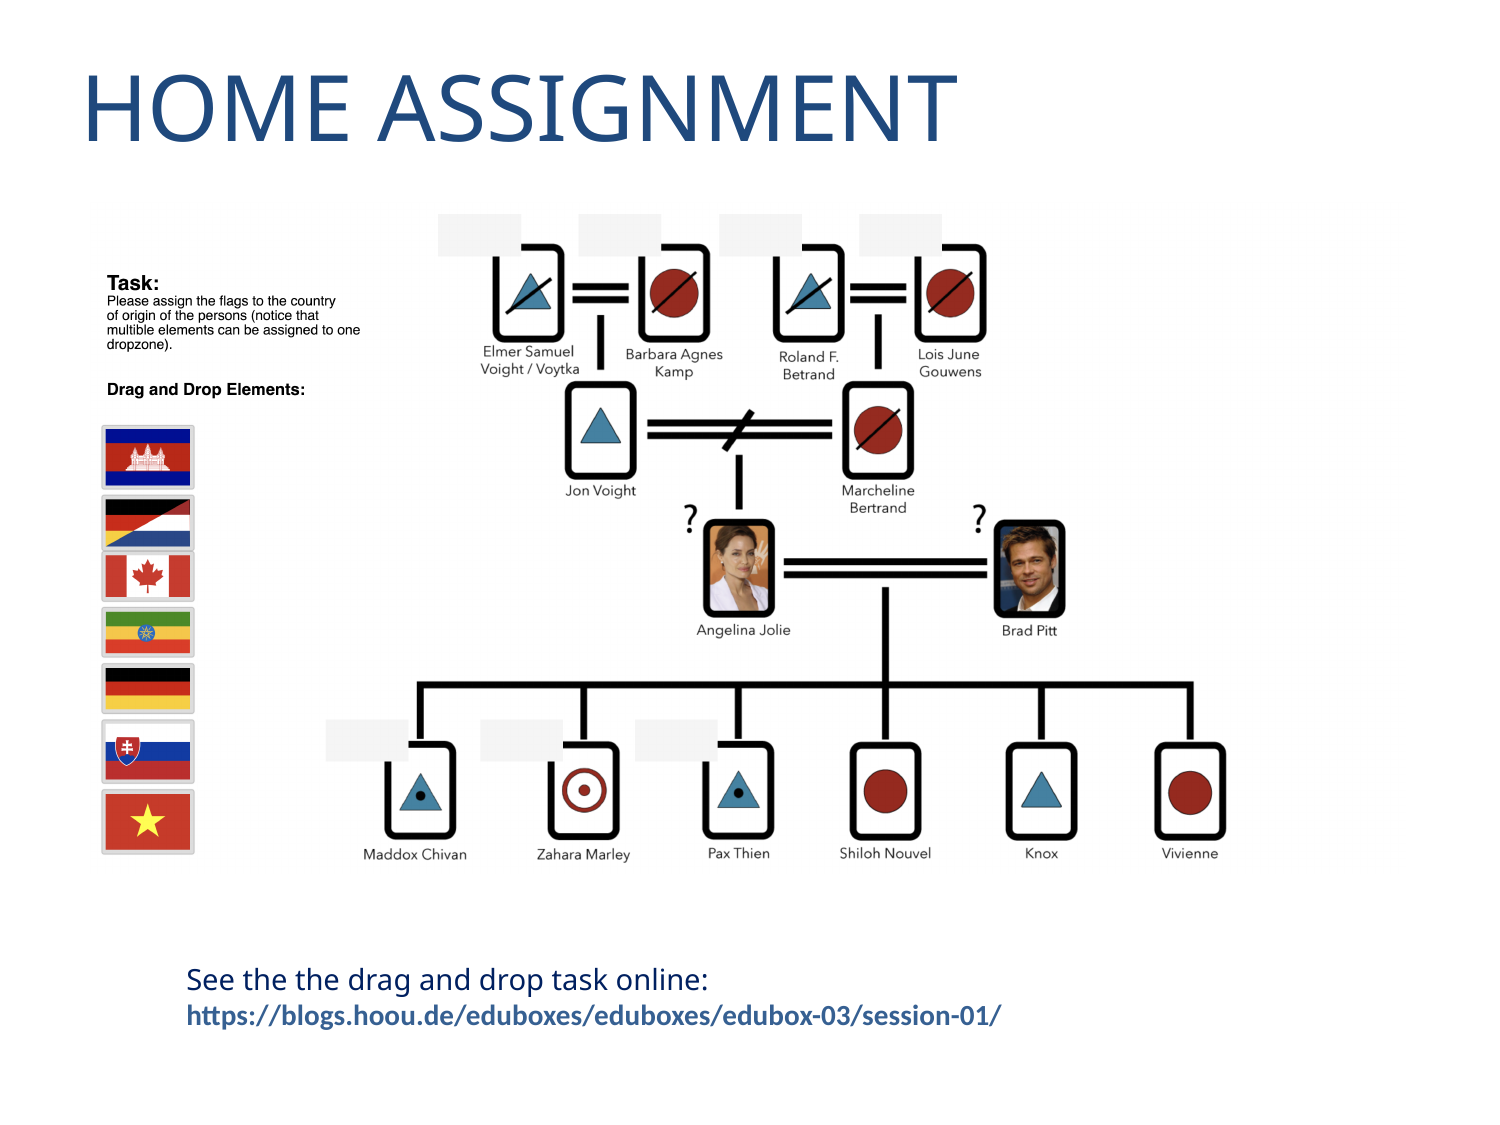

HOME ASSIGNMENT
See the the drag and drop task online: https://blogs.hoou.de/eduboxes/eduboxes/edubox-03/session-01/